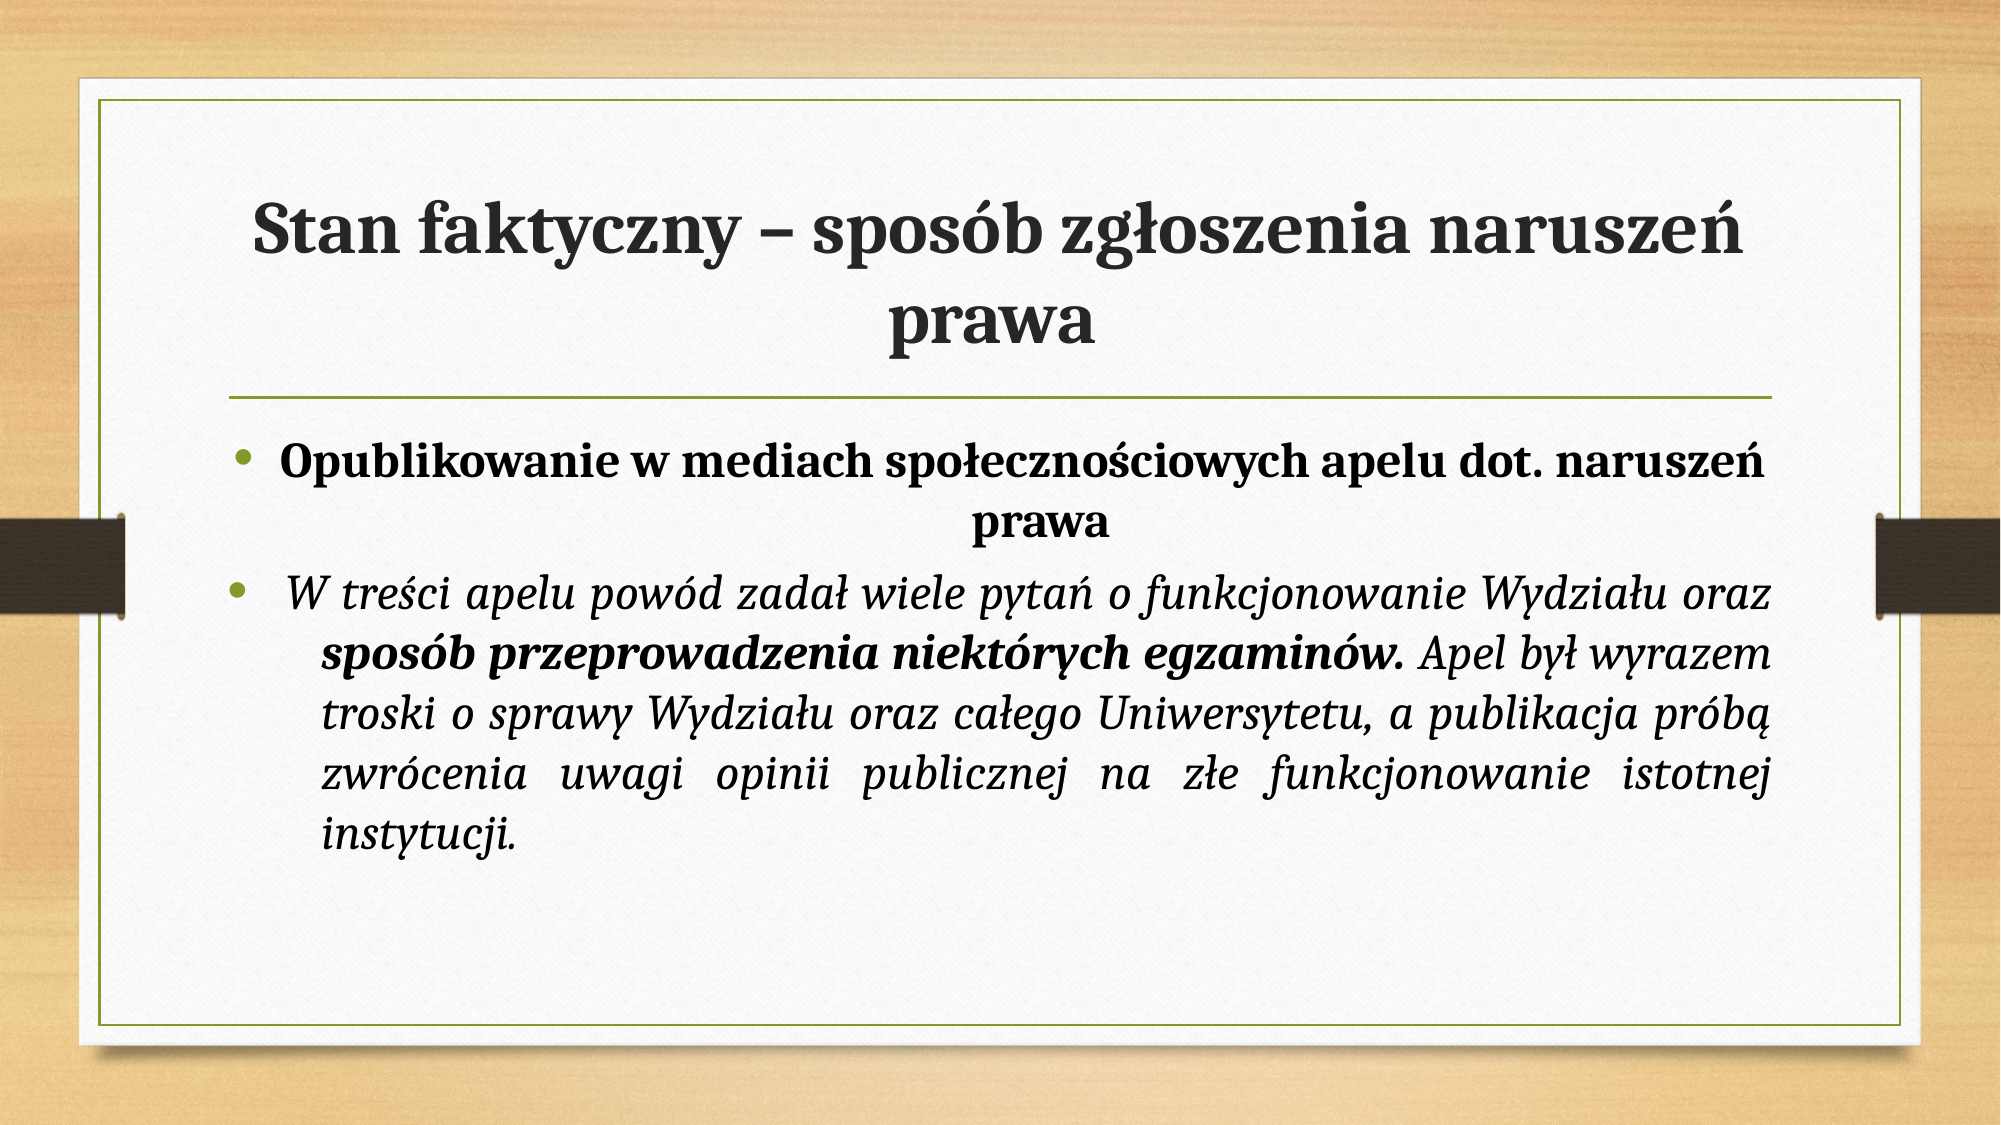

# Stan faktyczny – sposób zgłoszenia naruszeń prawa
Opublikowanie w mediach społecznościowych apelu dot. naruszeń prawa
 W treści apelu powód zadał wiele pytań o funkcjonowanie Wydziału oraz sposób przeprowadzenia niektórych egzaminów. Apel był wyrazem troski o sprawy Wydziału oraz całego Uniwersytetu, a publikacja próbą zwrócenia uwagi opinii publicznej na złe funkcjonowanie istotnej instytucji.